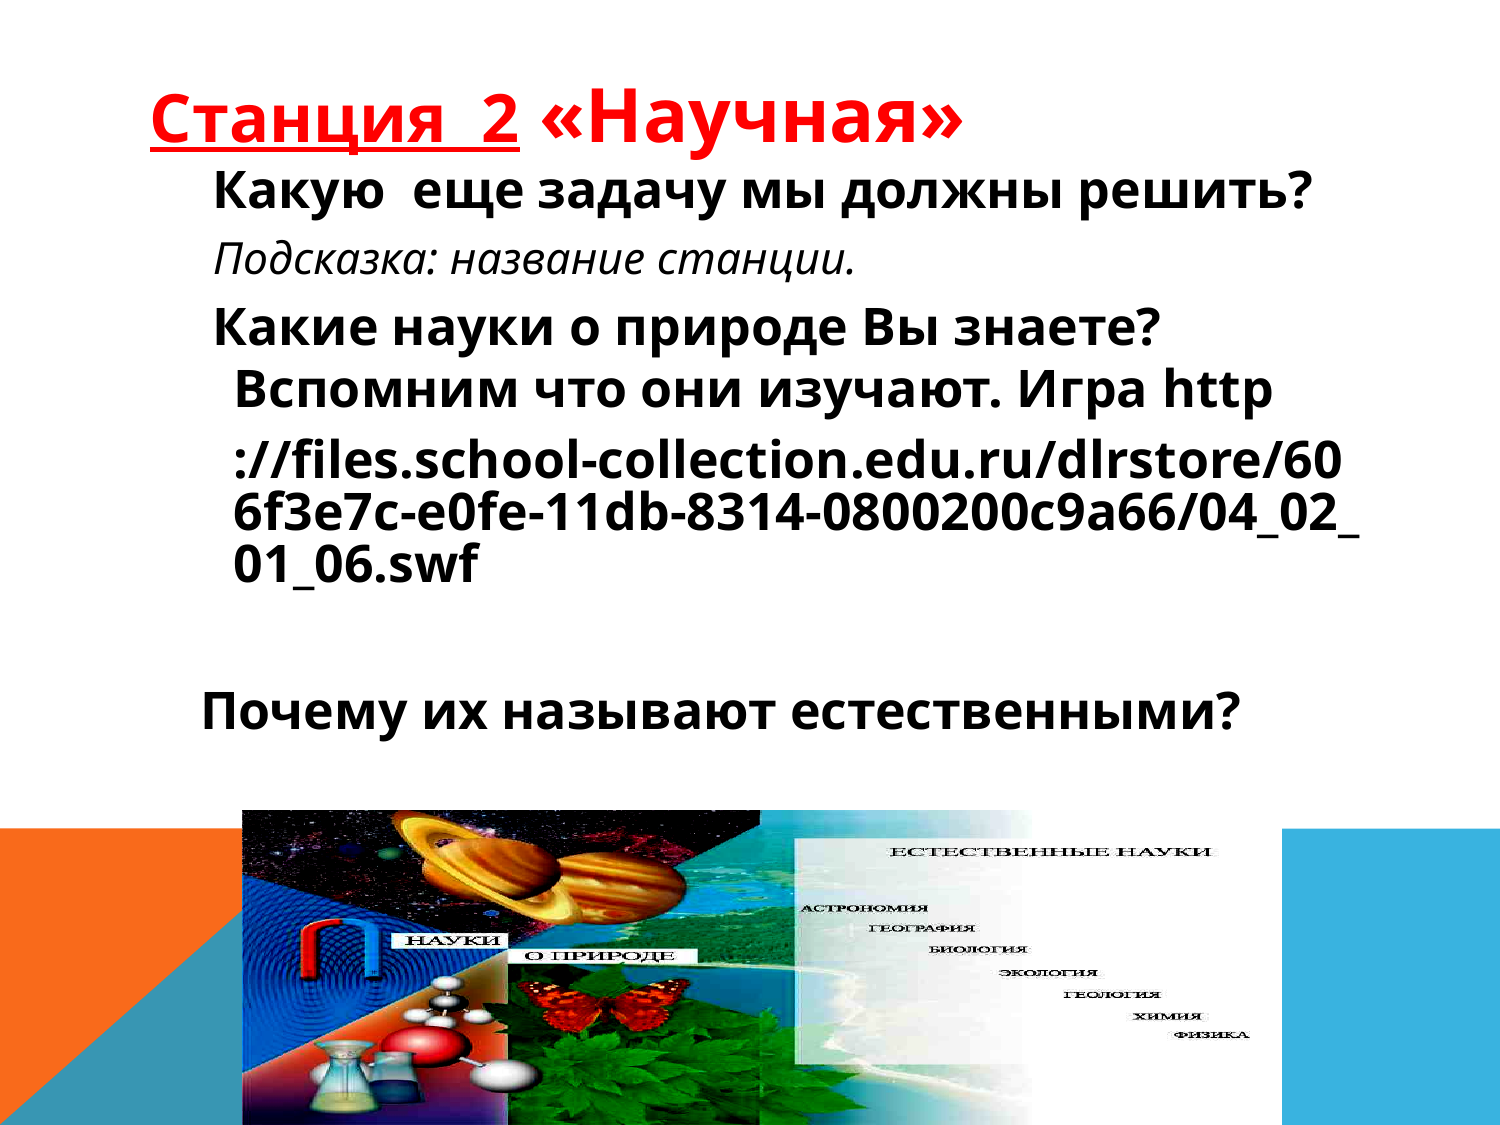

# Станция 2 «Научная»
Какую еще задачу мы должны решить?
Подсказка: название станции.
Какие науки о природе Вы знаете? Вспомним что они изучают. Игра http://files.school-collection.edu.ru/dlrstore/606f3e7c-e0fe-11db-8314-0800200c9a66/04_02_01_06.swf
Почему их называют естественными?